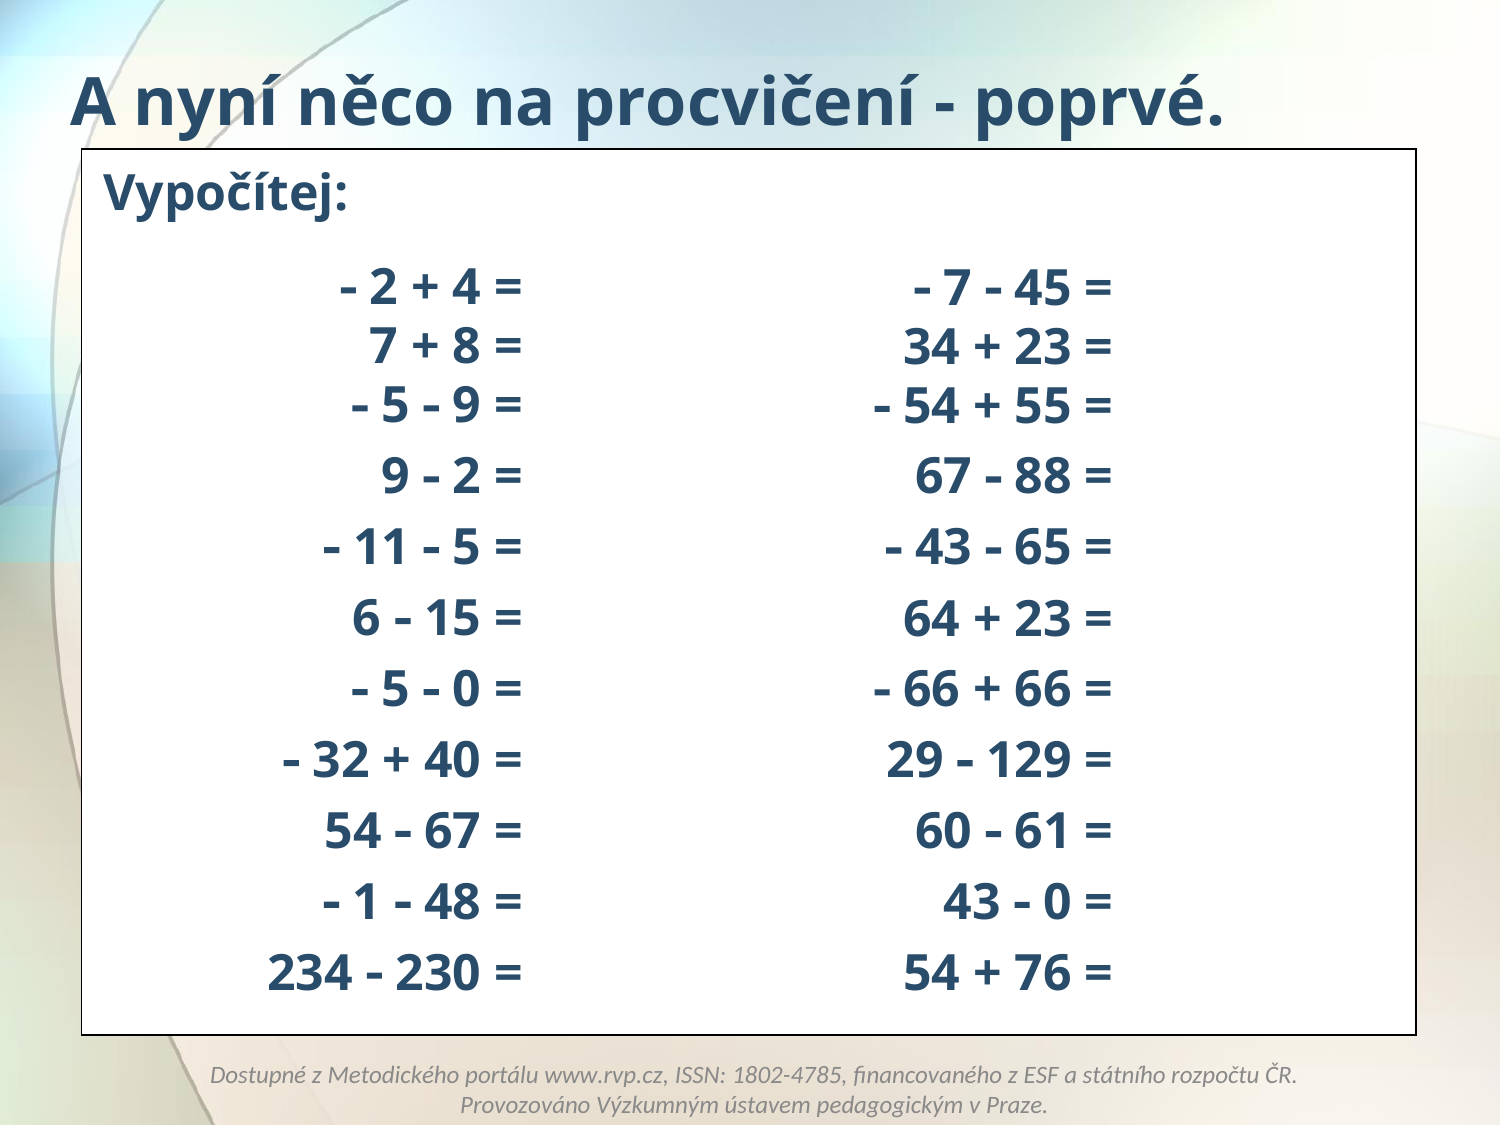

A nyní něco na procvičení - poprvé.
Vypočítej:
 2 + 4 =
 7  45 =
7 + 8 =
34 + 23 =
 5  9 =
 54 + 55 =
9  2 =
67  88 =
 11  5 =
 43  65 =
6  15 =
64 + 23 =
 5  0 =
 66 + 66 =
 32 + 40 =
29  129 =
54  67 =
60  61 =
 1  48 =
43  0 =
234  230 =
54 + 76 =